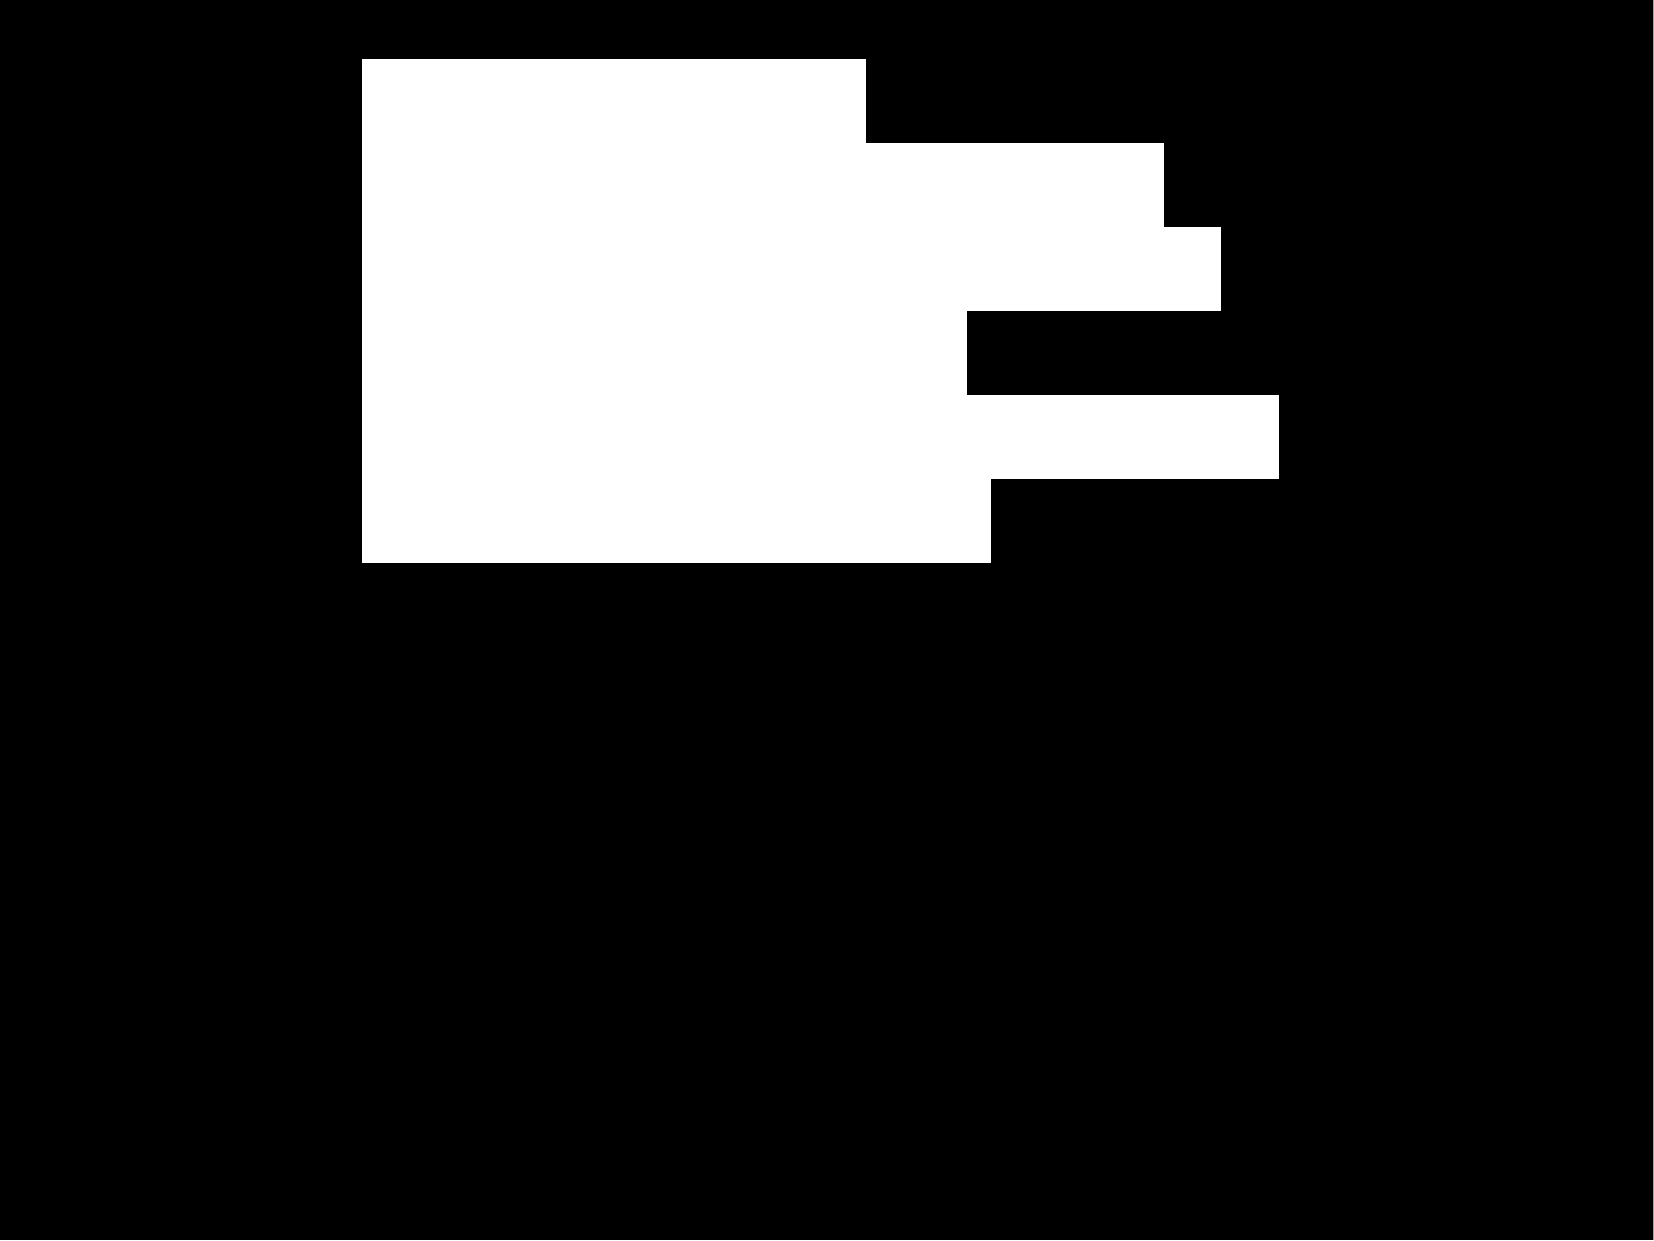

# Whenever I cry
You’re there by my side
And you want me to know
All the little things
That I do for love will bring
Peace to my heart.